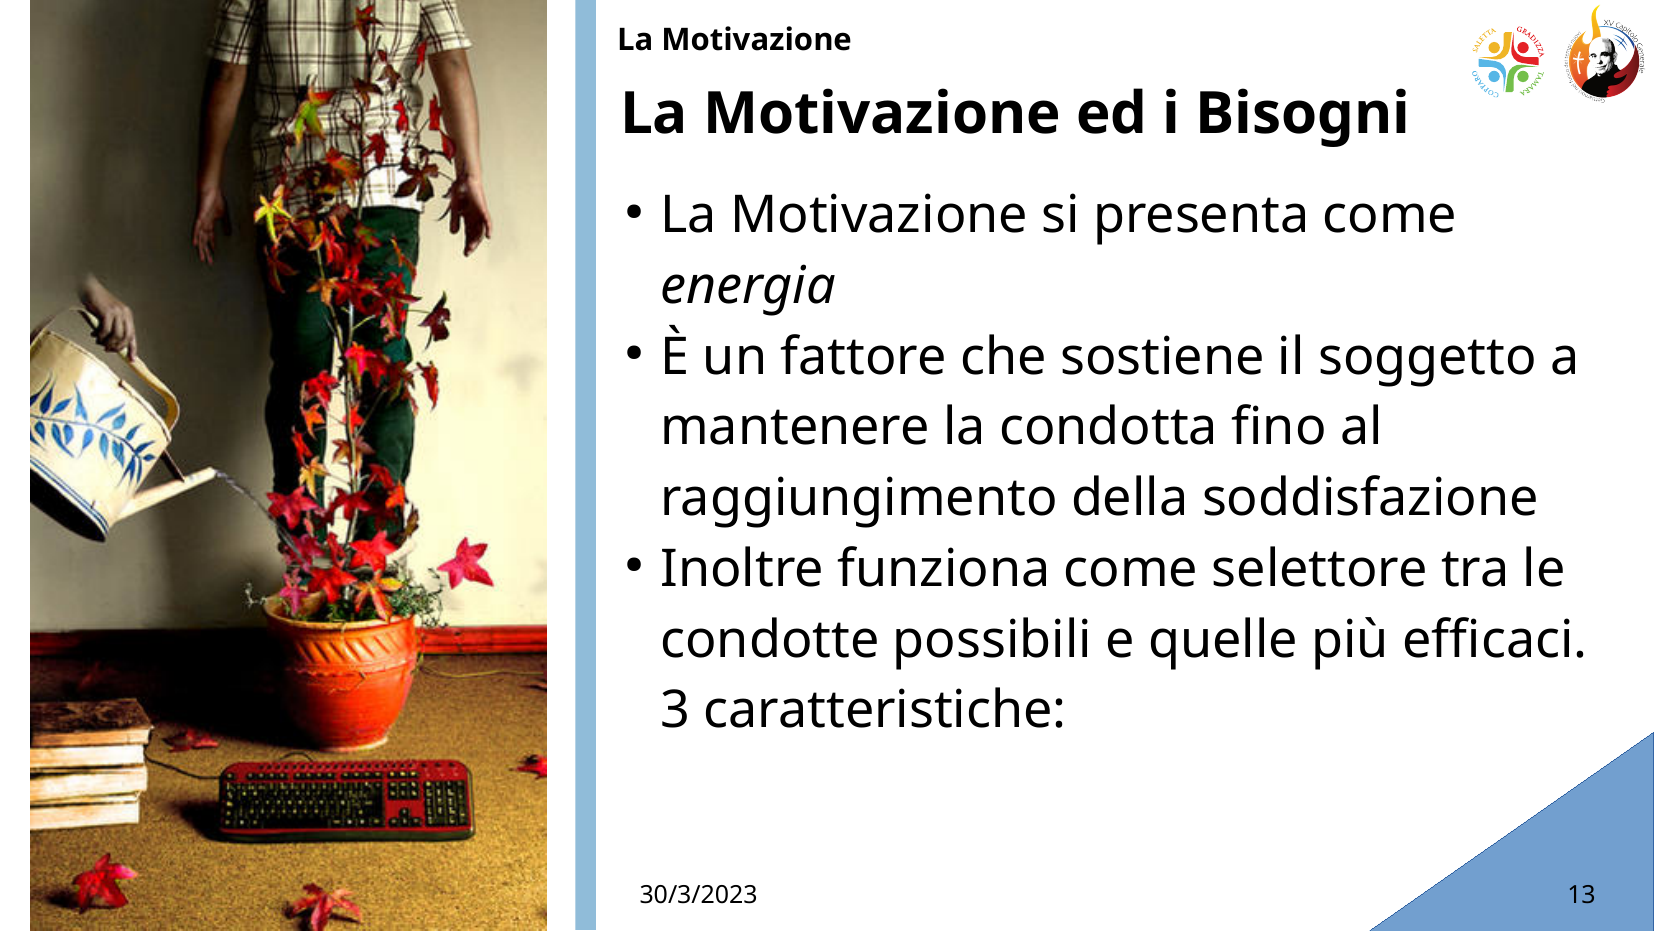

La Motivazione
La Motivazione ed i Bisogni
# La Motivazione si presenta come energia
È un fattore che sostiene il soggetto a mantenere la condotta fino al raggiungimento della soddisfazione
Inoltre funziona come selettore tra le condotte possibili e quelle più efficaci.
3 caratteristiche: